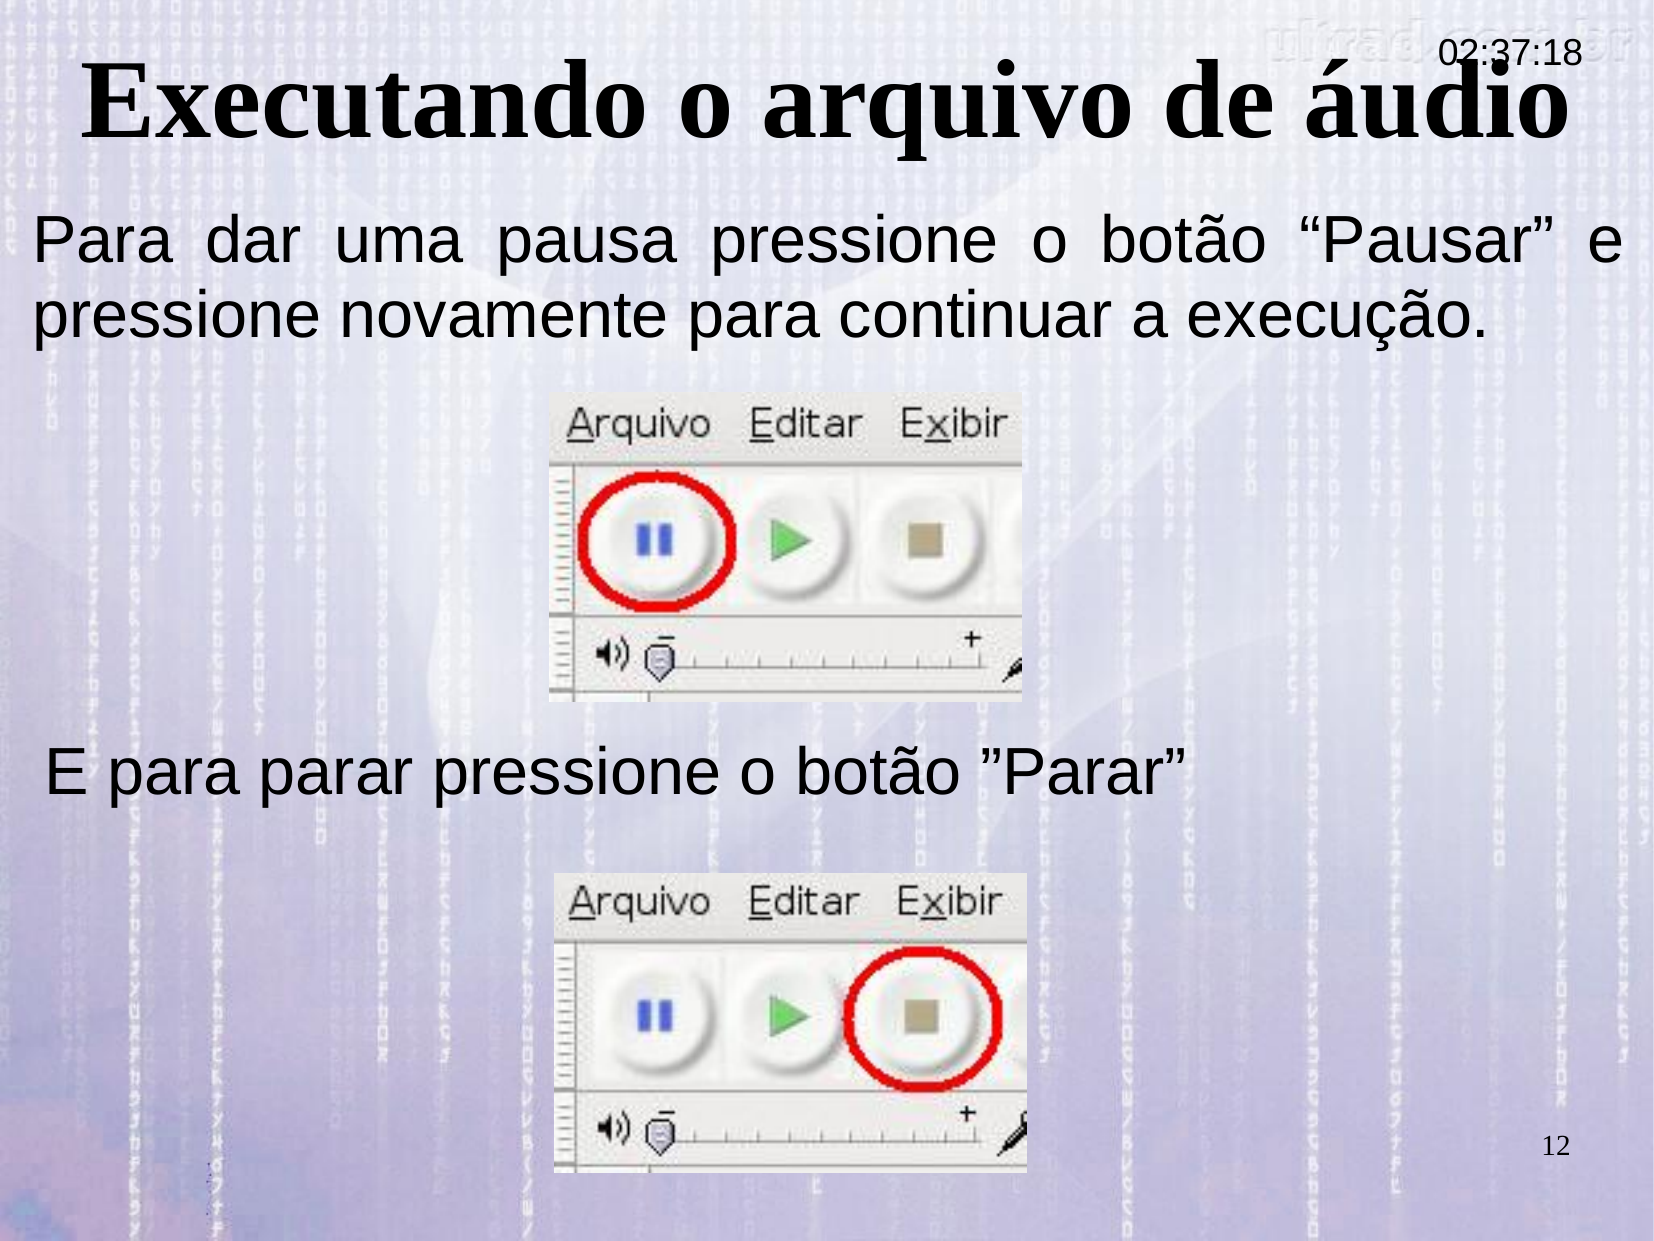

02:22:19
Executando o arquivo de áudio
Para dar uma pausa pressione o botão “Pausar” e pressione novamente para continuar a execução.
E para parar pressione o botão ”Parar”
12